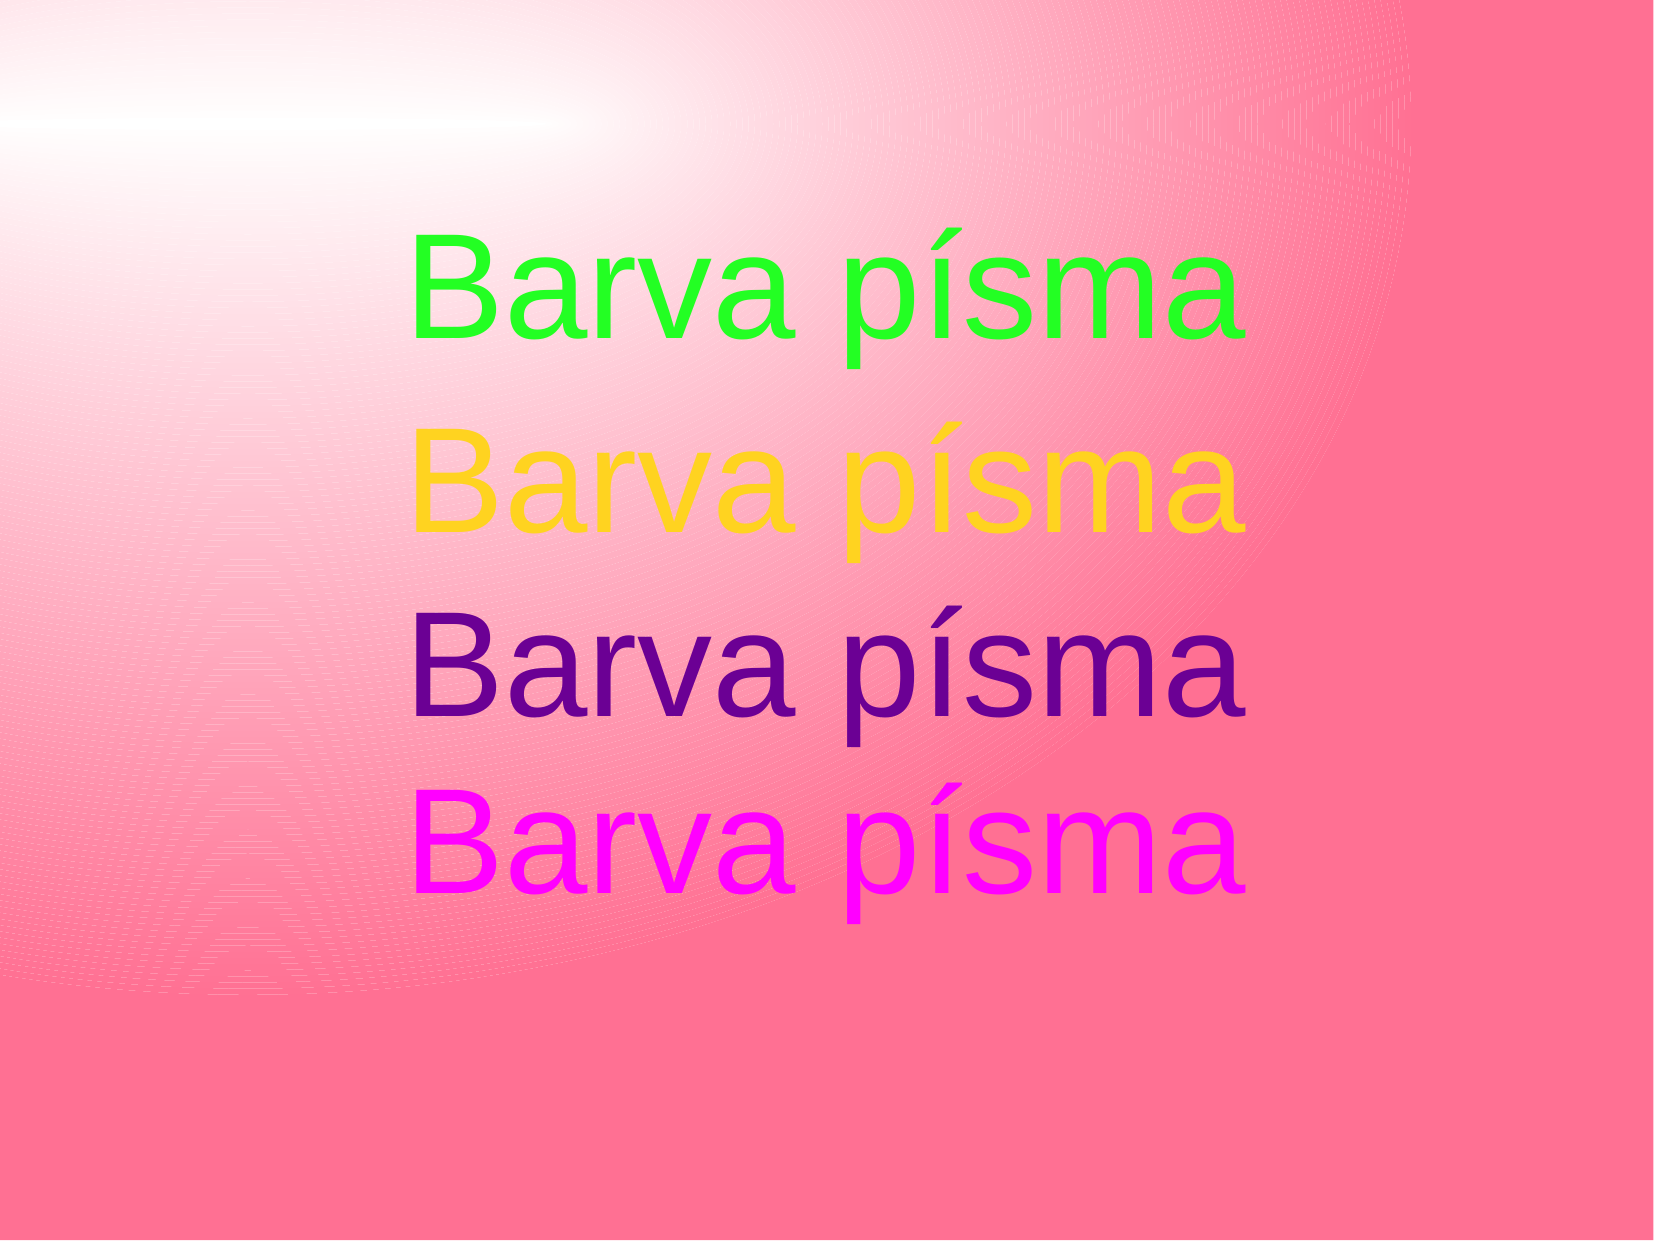

Barva písma
Barva písma
Barva písma
Barva písma